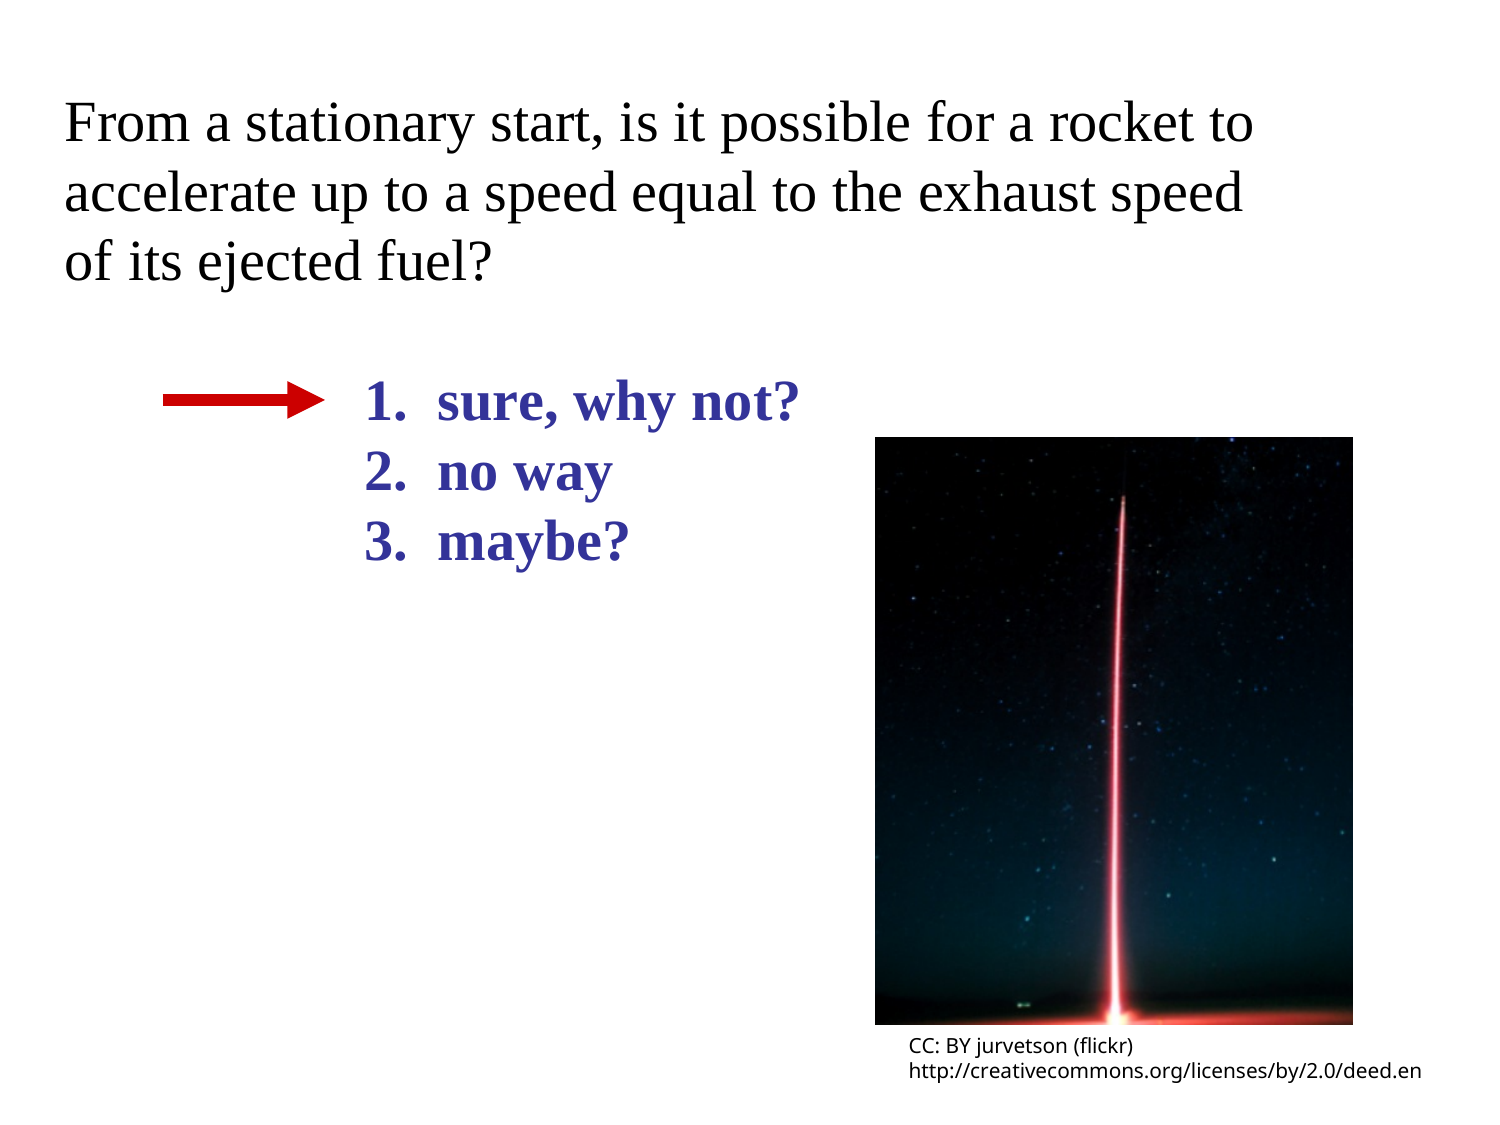

From a stationary start, is it possible for a rocket to accelerate up to a speed equal to the exhaust speed of its ejected fuel?
		1. sure, why not?
		2. no way
		3. maybe?
CC: BY jurvetson (flickr)
http://creativecommons.org/licenses/by/2.0/deed.en